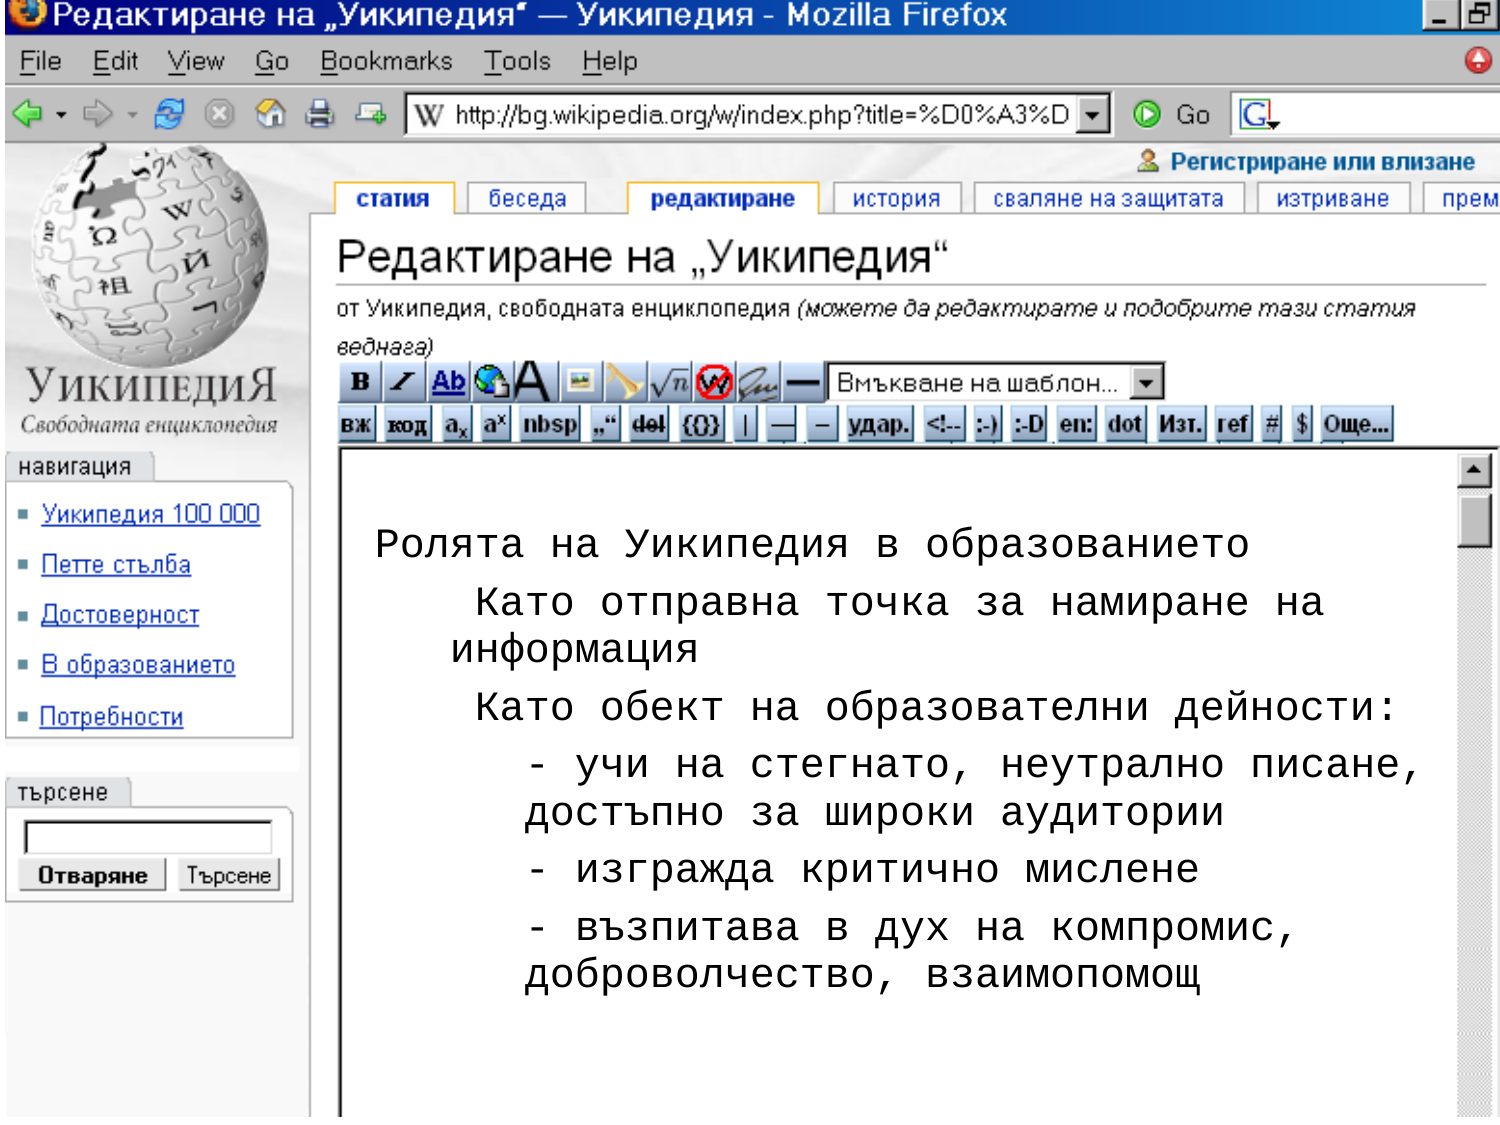

Ролята на Уикипедия в образованието
 Като отправна точка за намиране на информация
 Като обект на образователни дейности:
	- учи на стегнато, неутрално писане, 	достъпно за широки аудитории
	- изгражда критично мислене
	- възпитава в дух на компромис, 		доброволчество, взаимопомощ